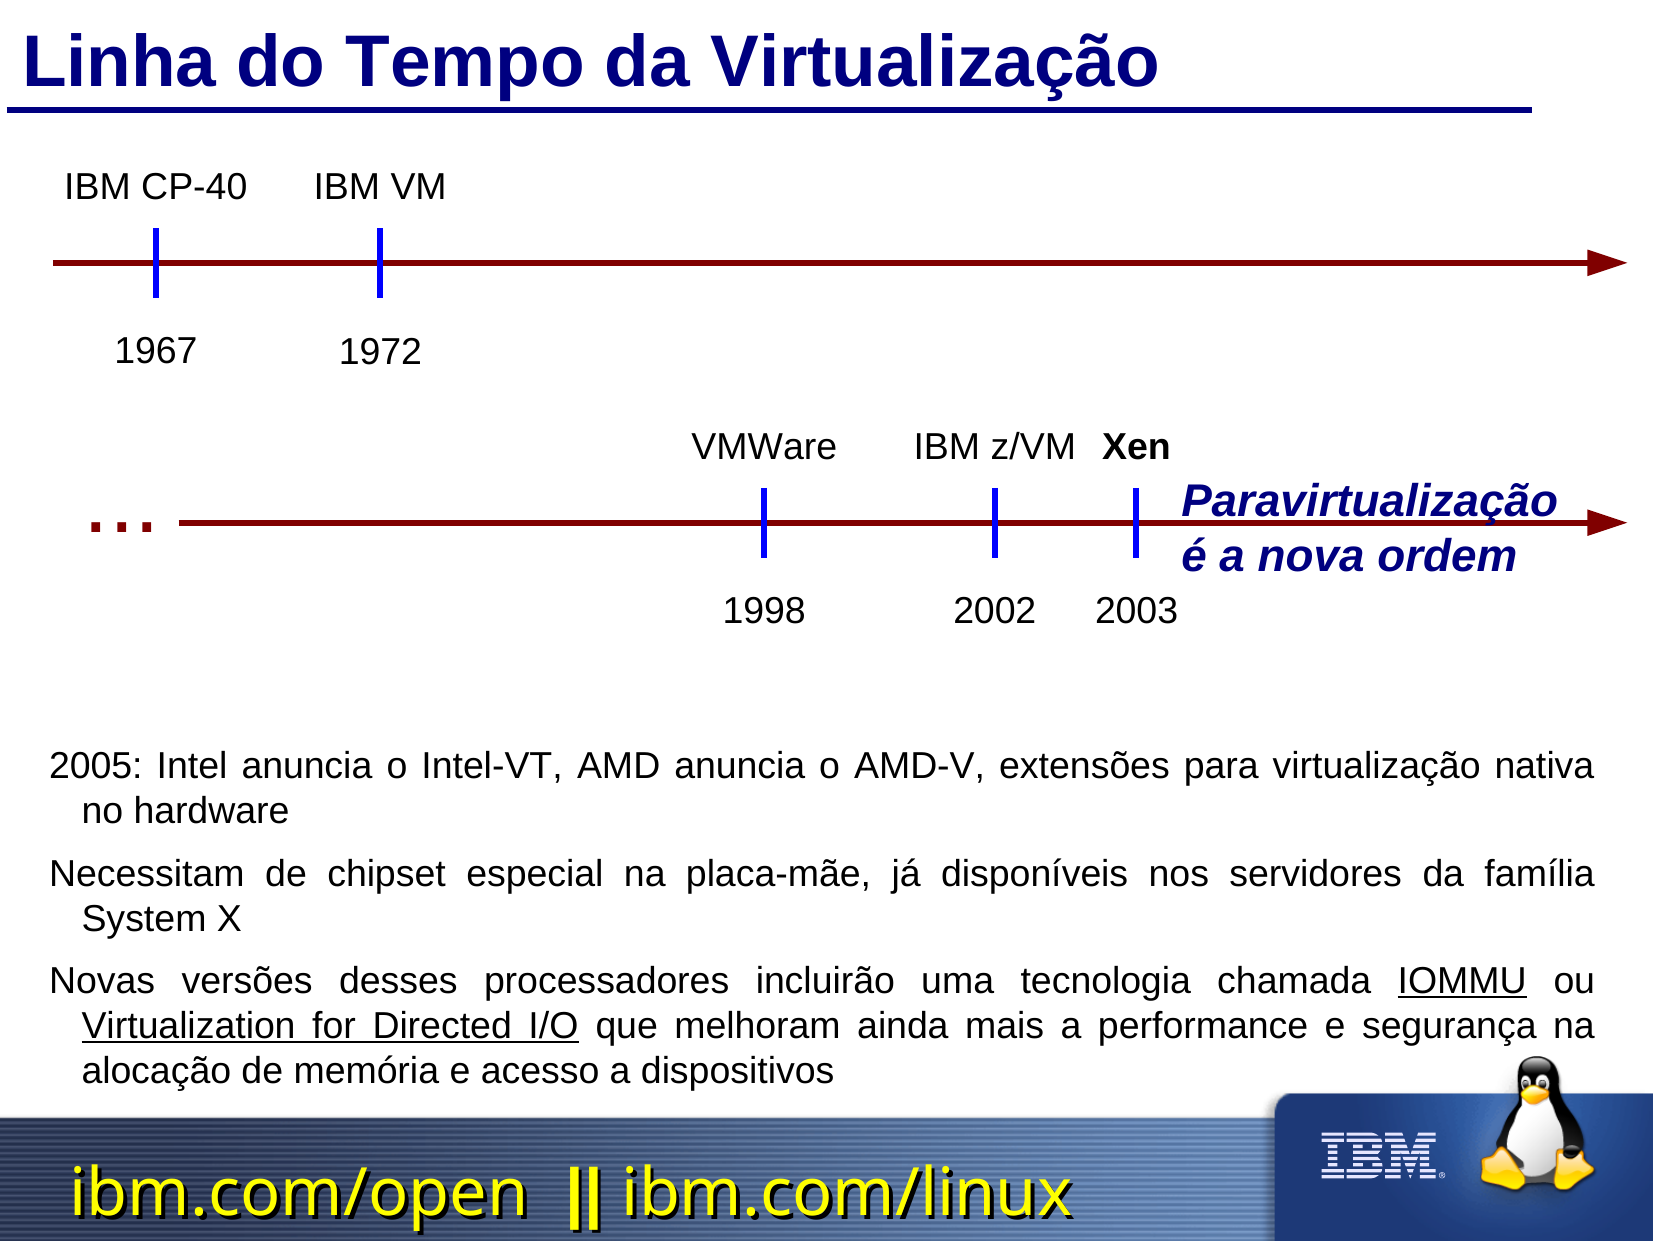

Linha do Tempo da Virtualização
IBM CP-40
IBM VM
1967
1972
VMWare
Xen
IBM z/VM
...
Paravirtualização é a nova ordem
1998
2003
2002
2005: Intel anuncia o Intel-VT, AMD anuncia o AMD-V, extensões para virtualização nativa no hardware
Necessitam de chipset especial na placa-mãe, já disponíveis nos servidores da família System X
Novas versões desses processadores incluirão uma tecnologia chamada IOMMU ou Virtualization for Directed I/O que melhoram ainda mais a performance e segurança na alocação de memória e acesso a dispositivos